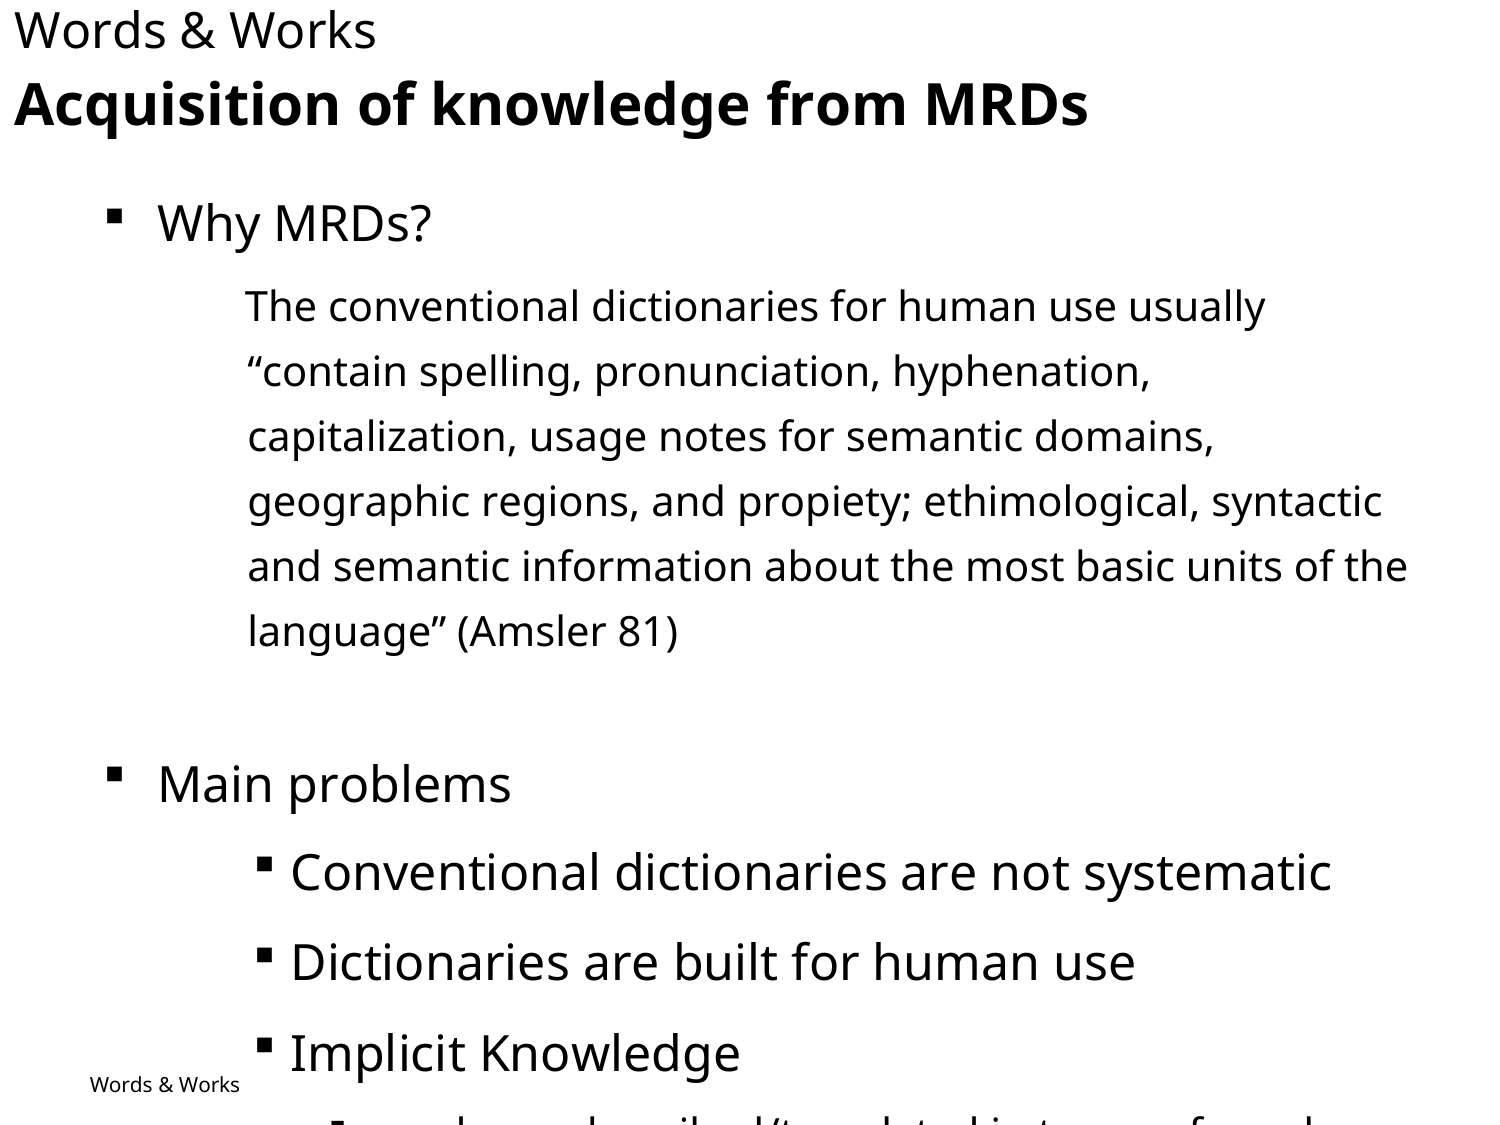

Words & Works
Acquisition of knowledge from MRDs
# Why MRDs?
The conventional dictionaries for human use usually “contain spelling, pronunciation, hyphenation, capitalization, usage notes for semantic domains, geographic regions, and propiety; ethimological, syntactic and semantic information about the most basic units of the language” (Amsler 81)
Main problems
Conventional dictionaries are not systematic
Dictionaries are built for human use
Implicit Knowledge
words are described/translated in terms of words